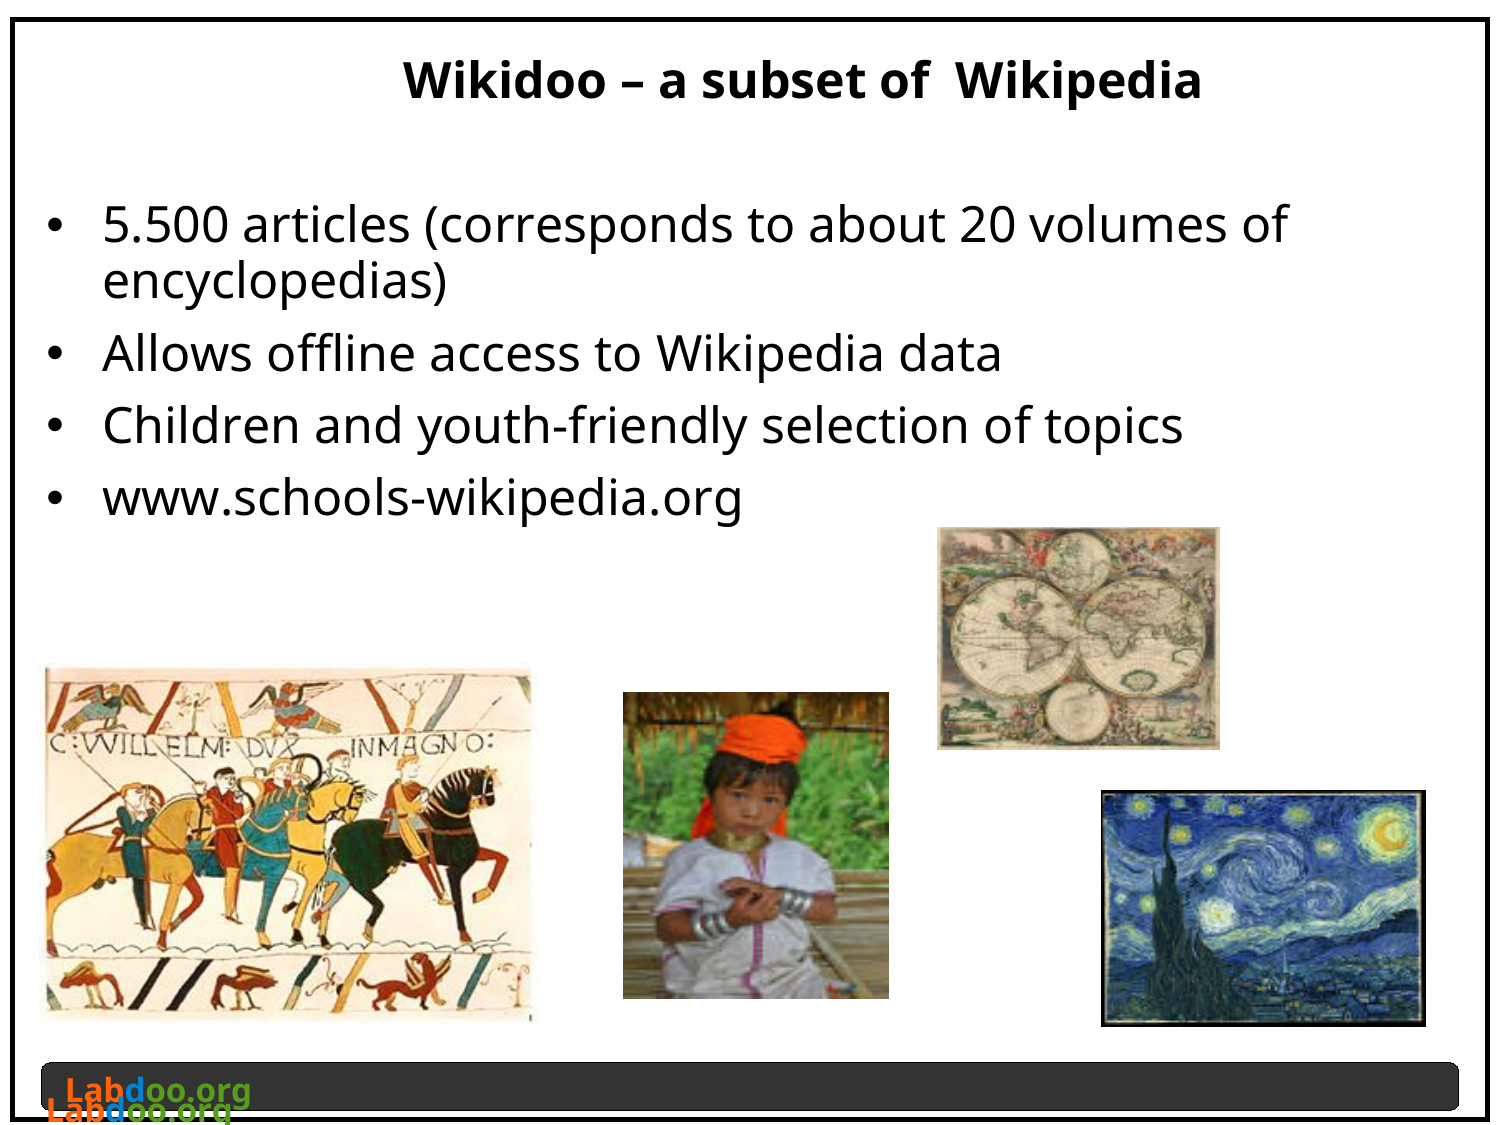

Wikidoo – a subset of Wikipedia
5.500 articles (corresponds to about 20 volumes of encyclopedias)
Allows offline access to Wikipedia data
Children and youth-friendly selection of topics
www.schools-wikipedia.org
Labdoo.org